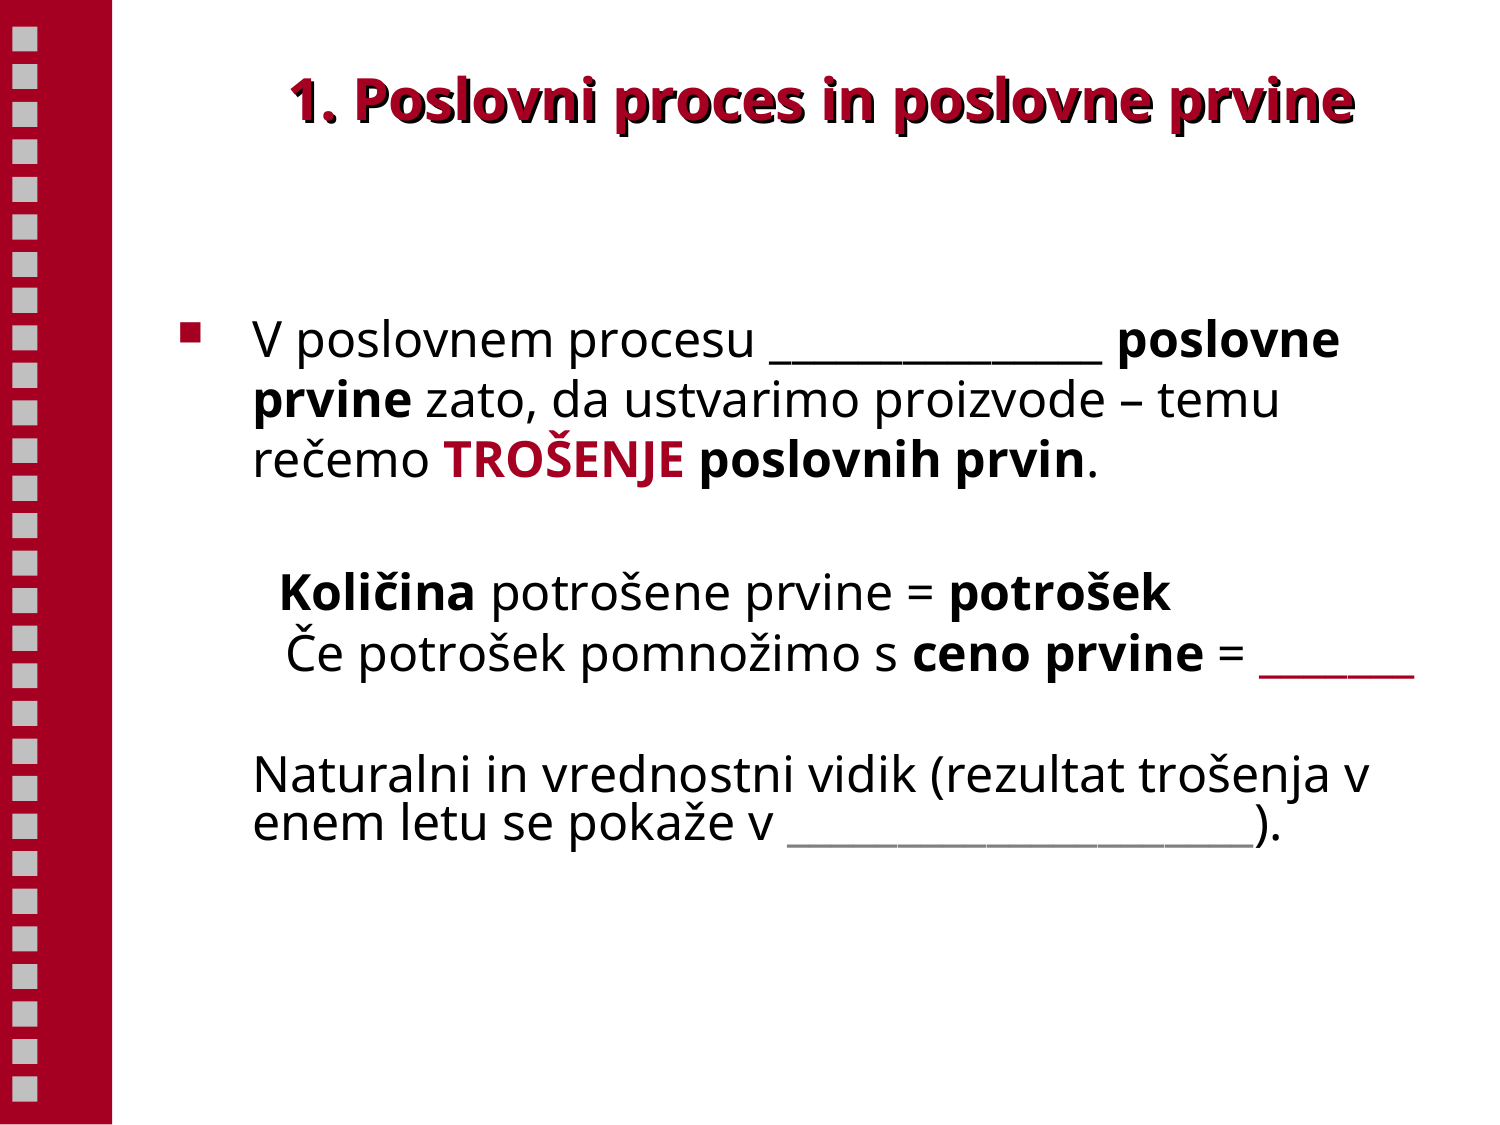

1. Poslovni proces in poslovne prvine
V poslovnem procesu _______________ poslovne prvine zato, da ustvarimo proizvode – temu rečemo TROŠENJE poslovnih prvin.
	 Količina potrošene prvine = potrošek
		Če potrošek pomnožimo s ceno prvine = _______
	Naturalni in vrednostni vidik (rezultat trošenja v enem letu se pokaže v _____________________).